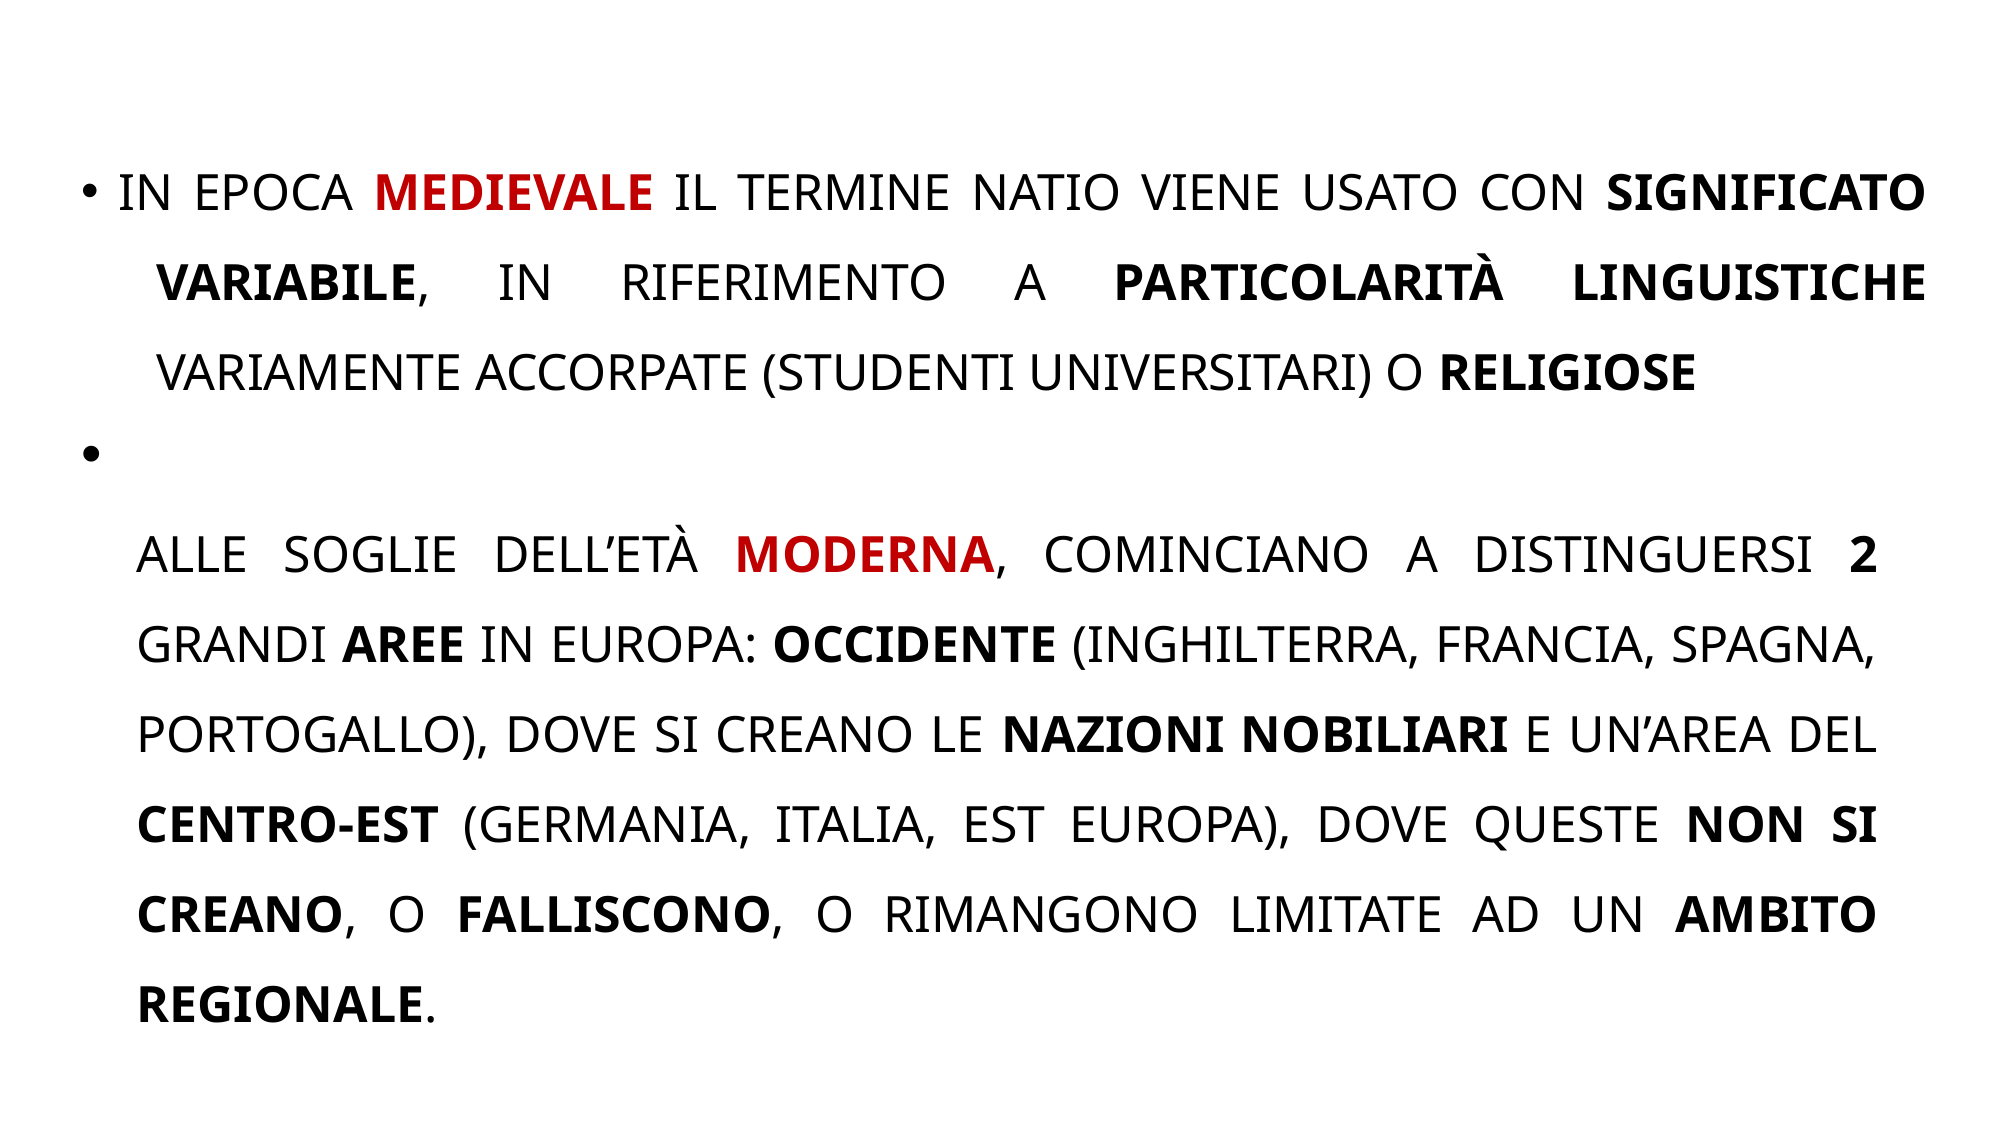

#
IN EPOCA MEDIEVALE IL TERMINE NATIO VIENE USATO CON SIGNIFICATO VARIABILE, IN RIFERIMENTO A PARTICOLARITÀ LINGUISTICHE VARIAMENTE ACCORPATE (STUDENTI UNIVERSITARI) O RELIGIOSE
ALLE SOGLIE DELL’ETÀ MODERNA, COMINCIANO A DISTINGUERSI 2 GRANDI AREE IN EUROPA: OCCIDENTE (INGHILTERRA, FRANCIA, SPAGNA, PORTOGALLO), DOVE SI CREANO LE NAZIONI NOBILIARI E UN’AREA DEL CENTRO-EST (GERMANIA, ITALIA, EST EUROPA), DOVE QUESTE NON SI CREANO, O FALLISCONO, O RIMANGONO LIMITATE AD UN AMBITO REGIONALE.